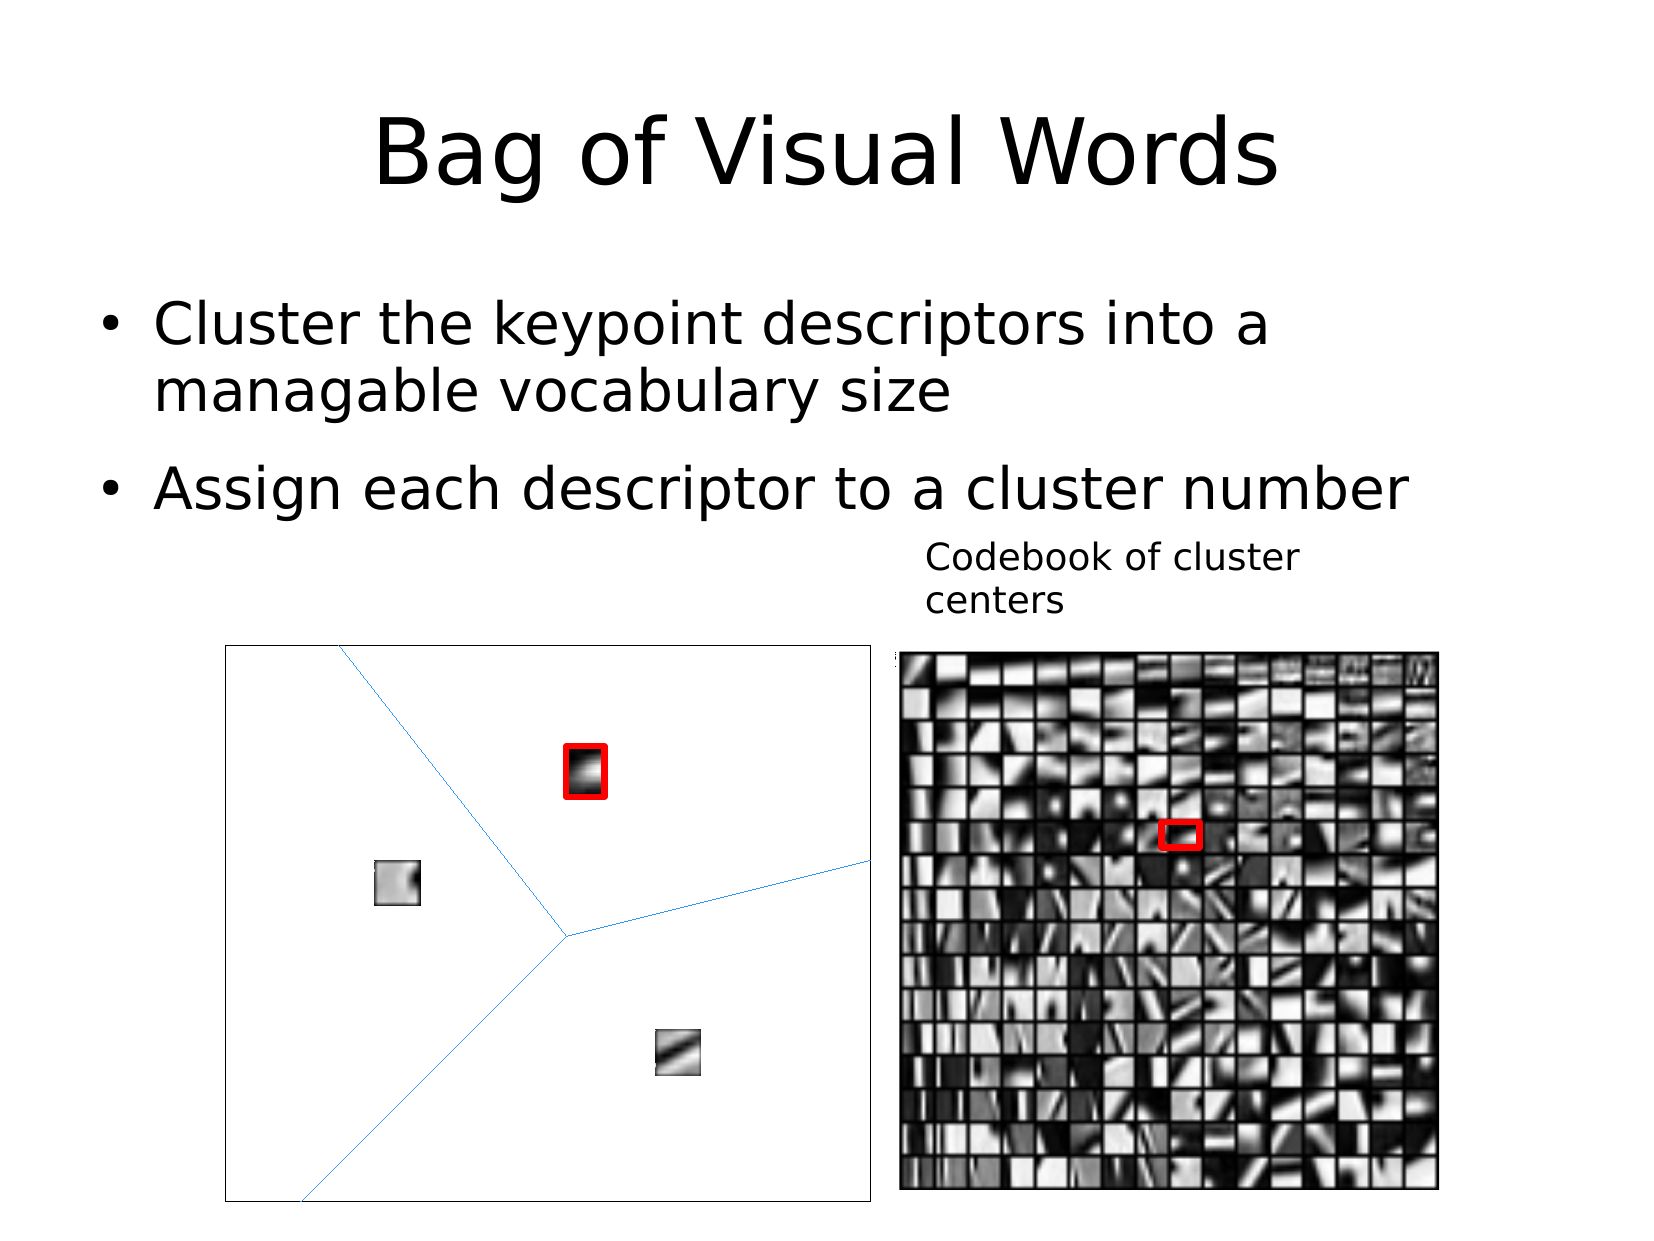

# Bag of Visual Words
Cluster the keypoint descriptors into a managable vocabulary size
Assign each descriptor to a cluster number
Codebook of cluster centers